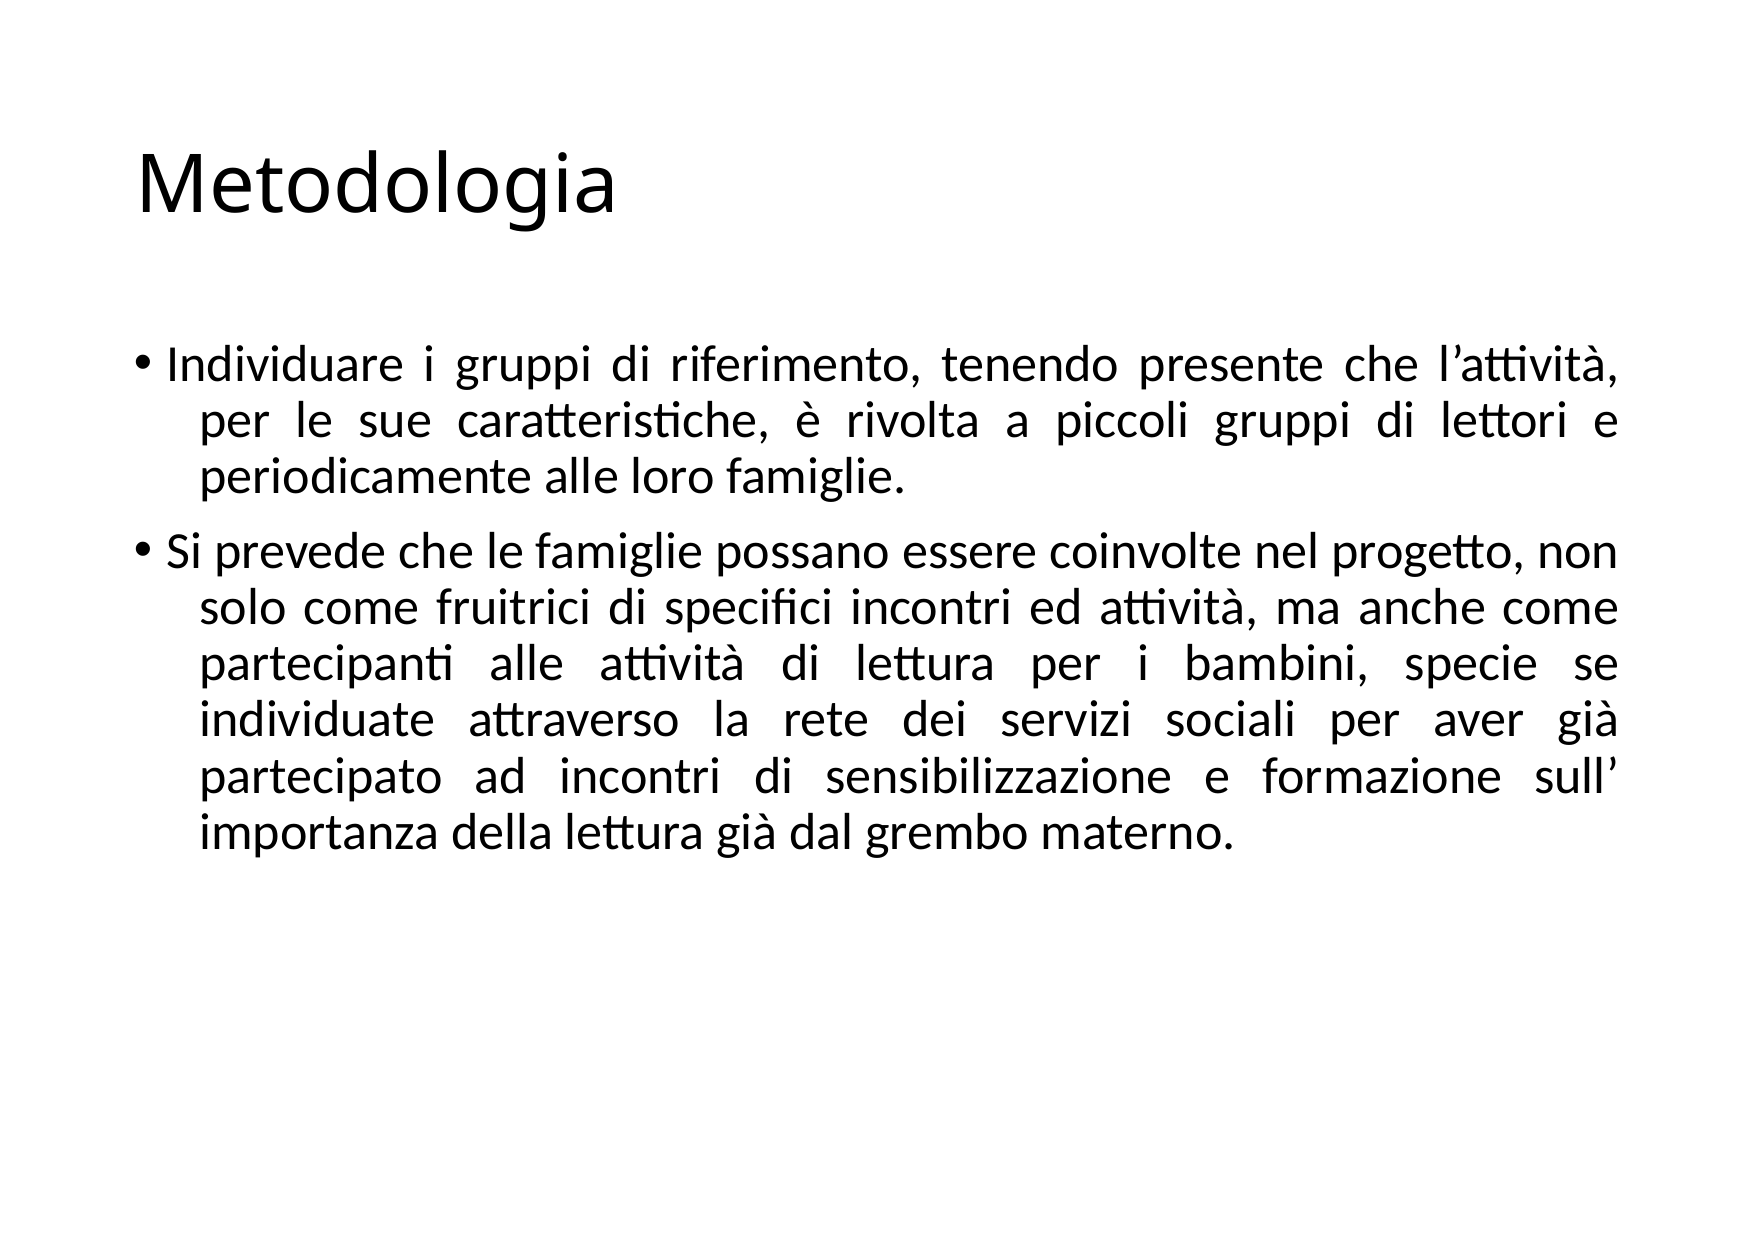

# Metodologia
Individuare i gruppi di riferimento, tenendo presente che l’attività, per le sue caratteristiche, è rivolta a piccoli gruppi di lettori e periodicamente alle loro famiglie.
Si prevede che le famiglie possano essere coinvolte nel progetto, non solo come fruitrici di specifici incontri ed attività, ma anche come partecipanti alle attività di lettura per i bambini, specie se individuate attraverso la rete dei servizi sociali per aver già partecipato ad incontri di sensibilizzazione e formazione sull’ importanza della lettura già dal grembo materno.